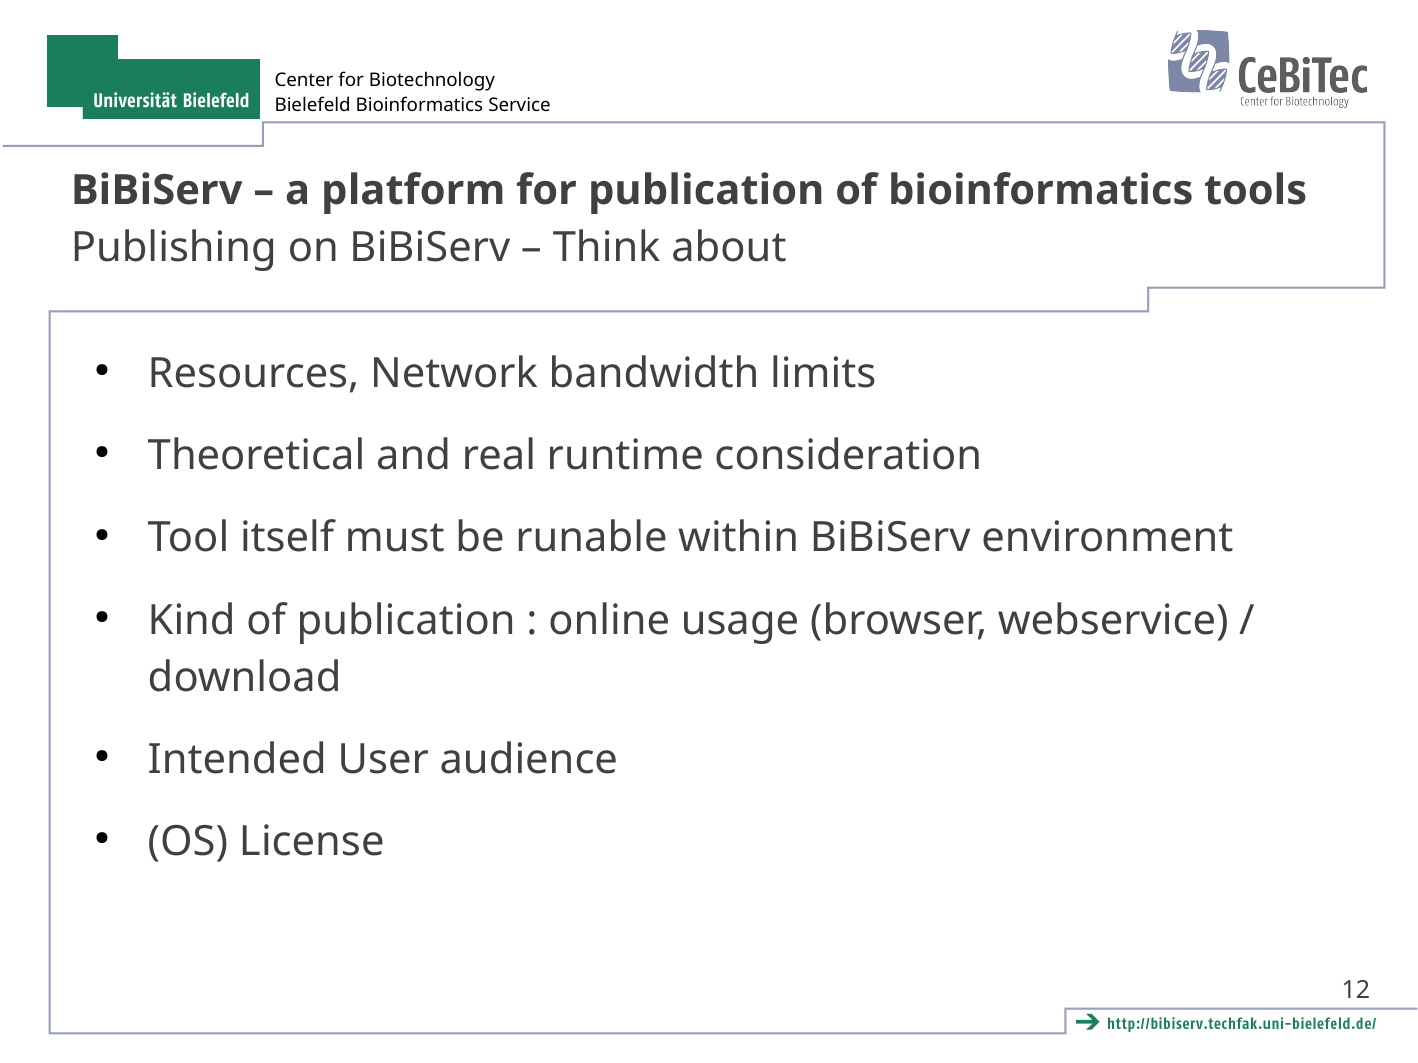

# BiBiServ – a platform for publication of bioinformatics tools Publishing on BiBiServ – Think about
Resources, Network bandwidth limits
Theoretical and real runtime consideration
Tool itself must be runable within BiBiServ environment
Kind of publication : online usage (browser, webservice) / download
Intended User audience
(OS) License
12